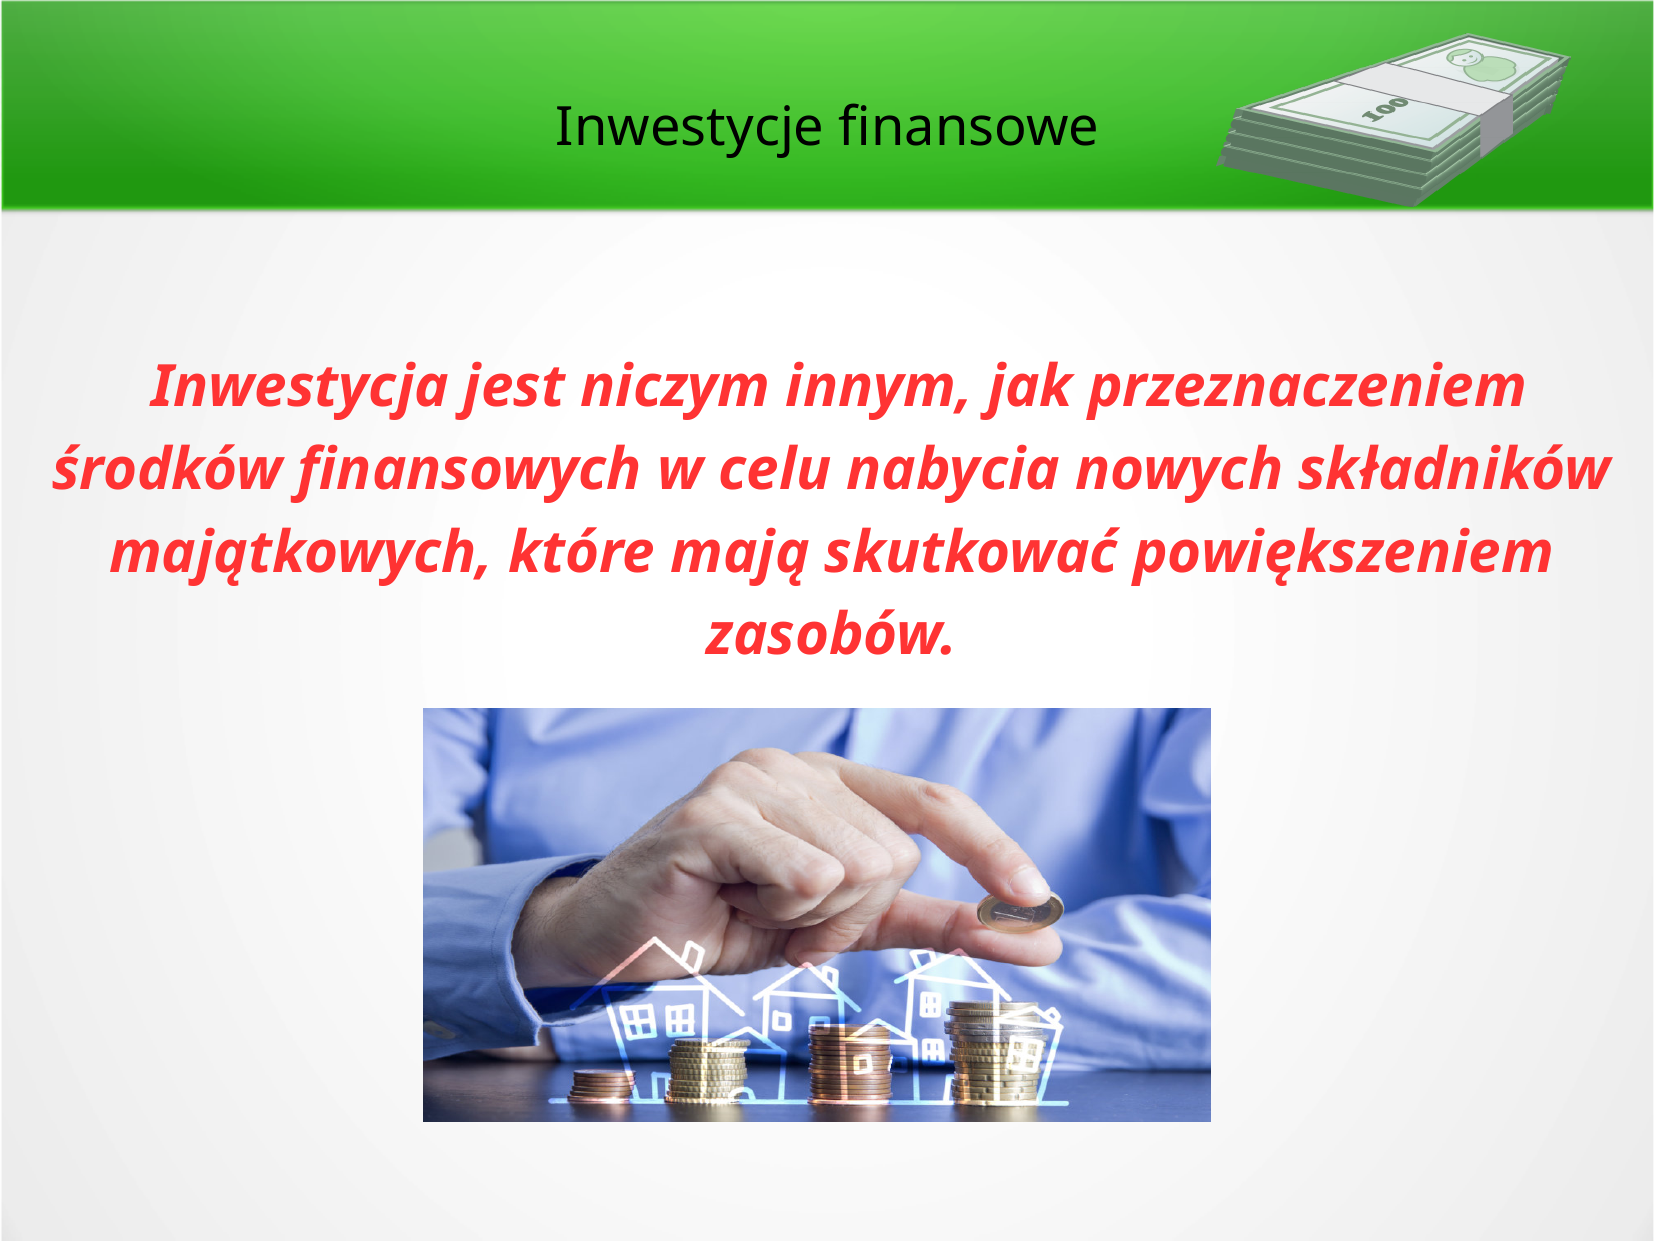

# Inwestycje finansowe
 Inwestycja jest niczym innym, jak przeznaczeniem środków finansowych w celu nabycia nowych składników majątkowych, które mają skutkować powiększeniem zasobów.